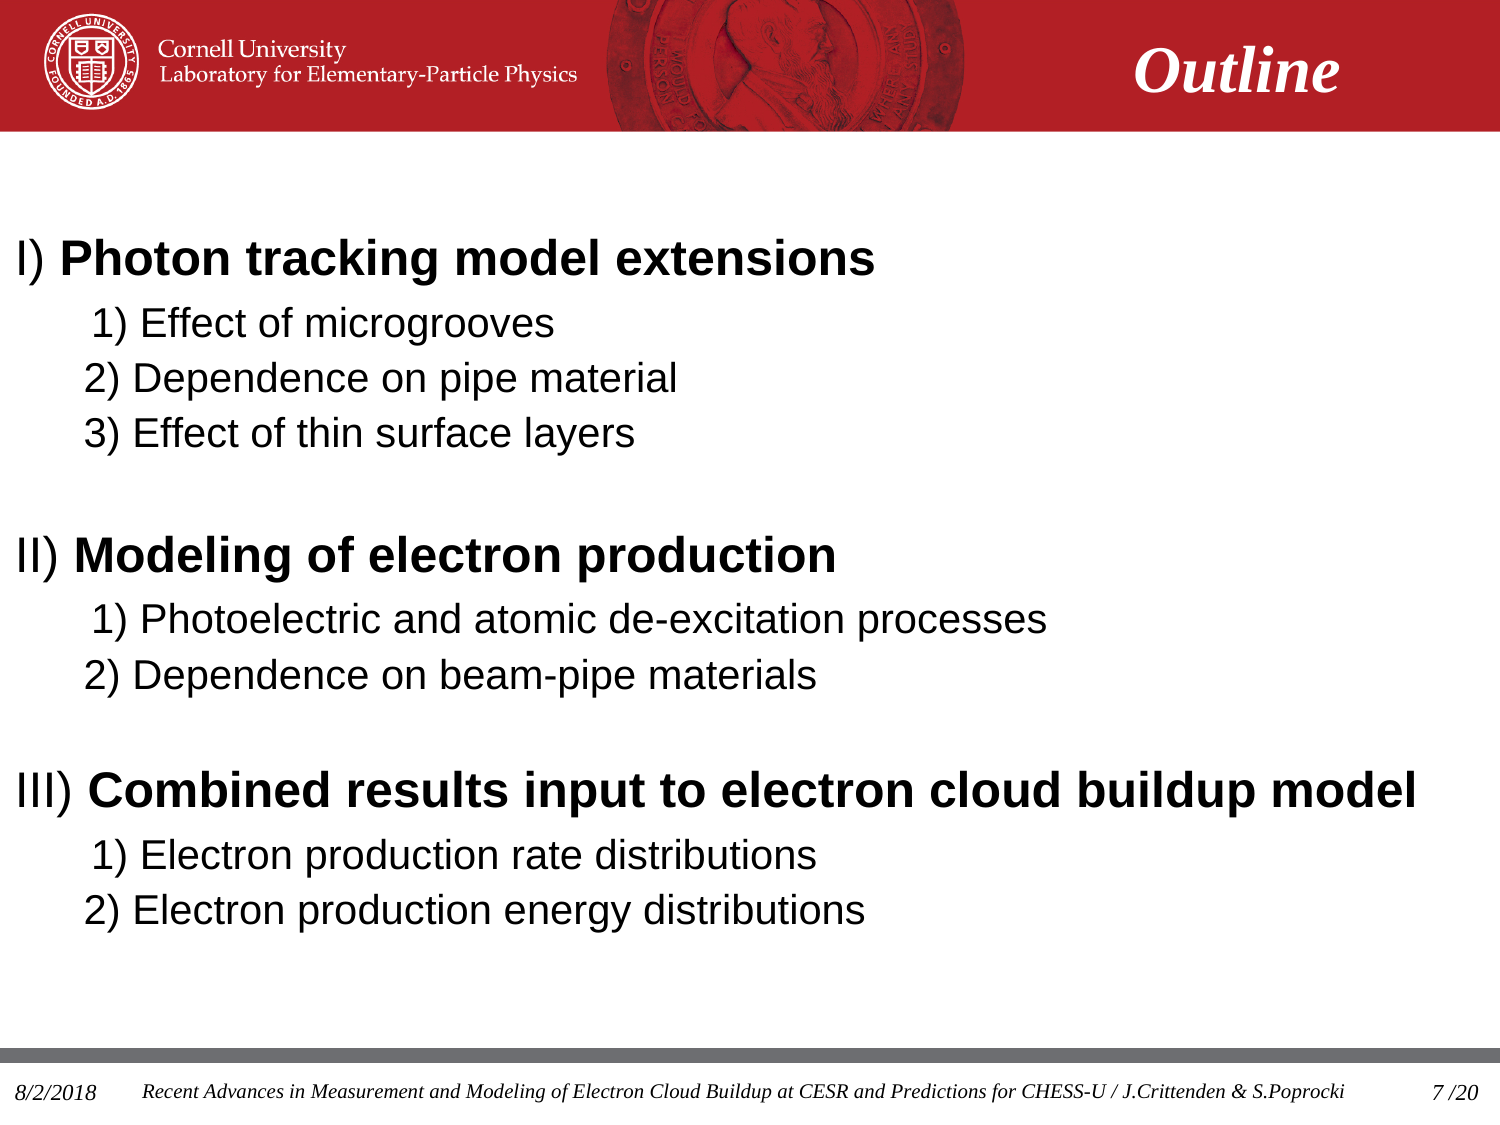

# Outline
I) Photon tracking model extensions
 	1) Effect of microgrooves
 2) Dependence on pipe material
 3) Effect of thin surface layers
II) Modeling of electron production
 1) Photoelectric and atomic de-excitation processes
 2) Dependence on beam-pipe materials
III) Combined results input to electron cloud buildup model
 1) Electron production rate distributions
 2) Electron production energy distributions